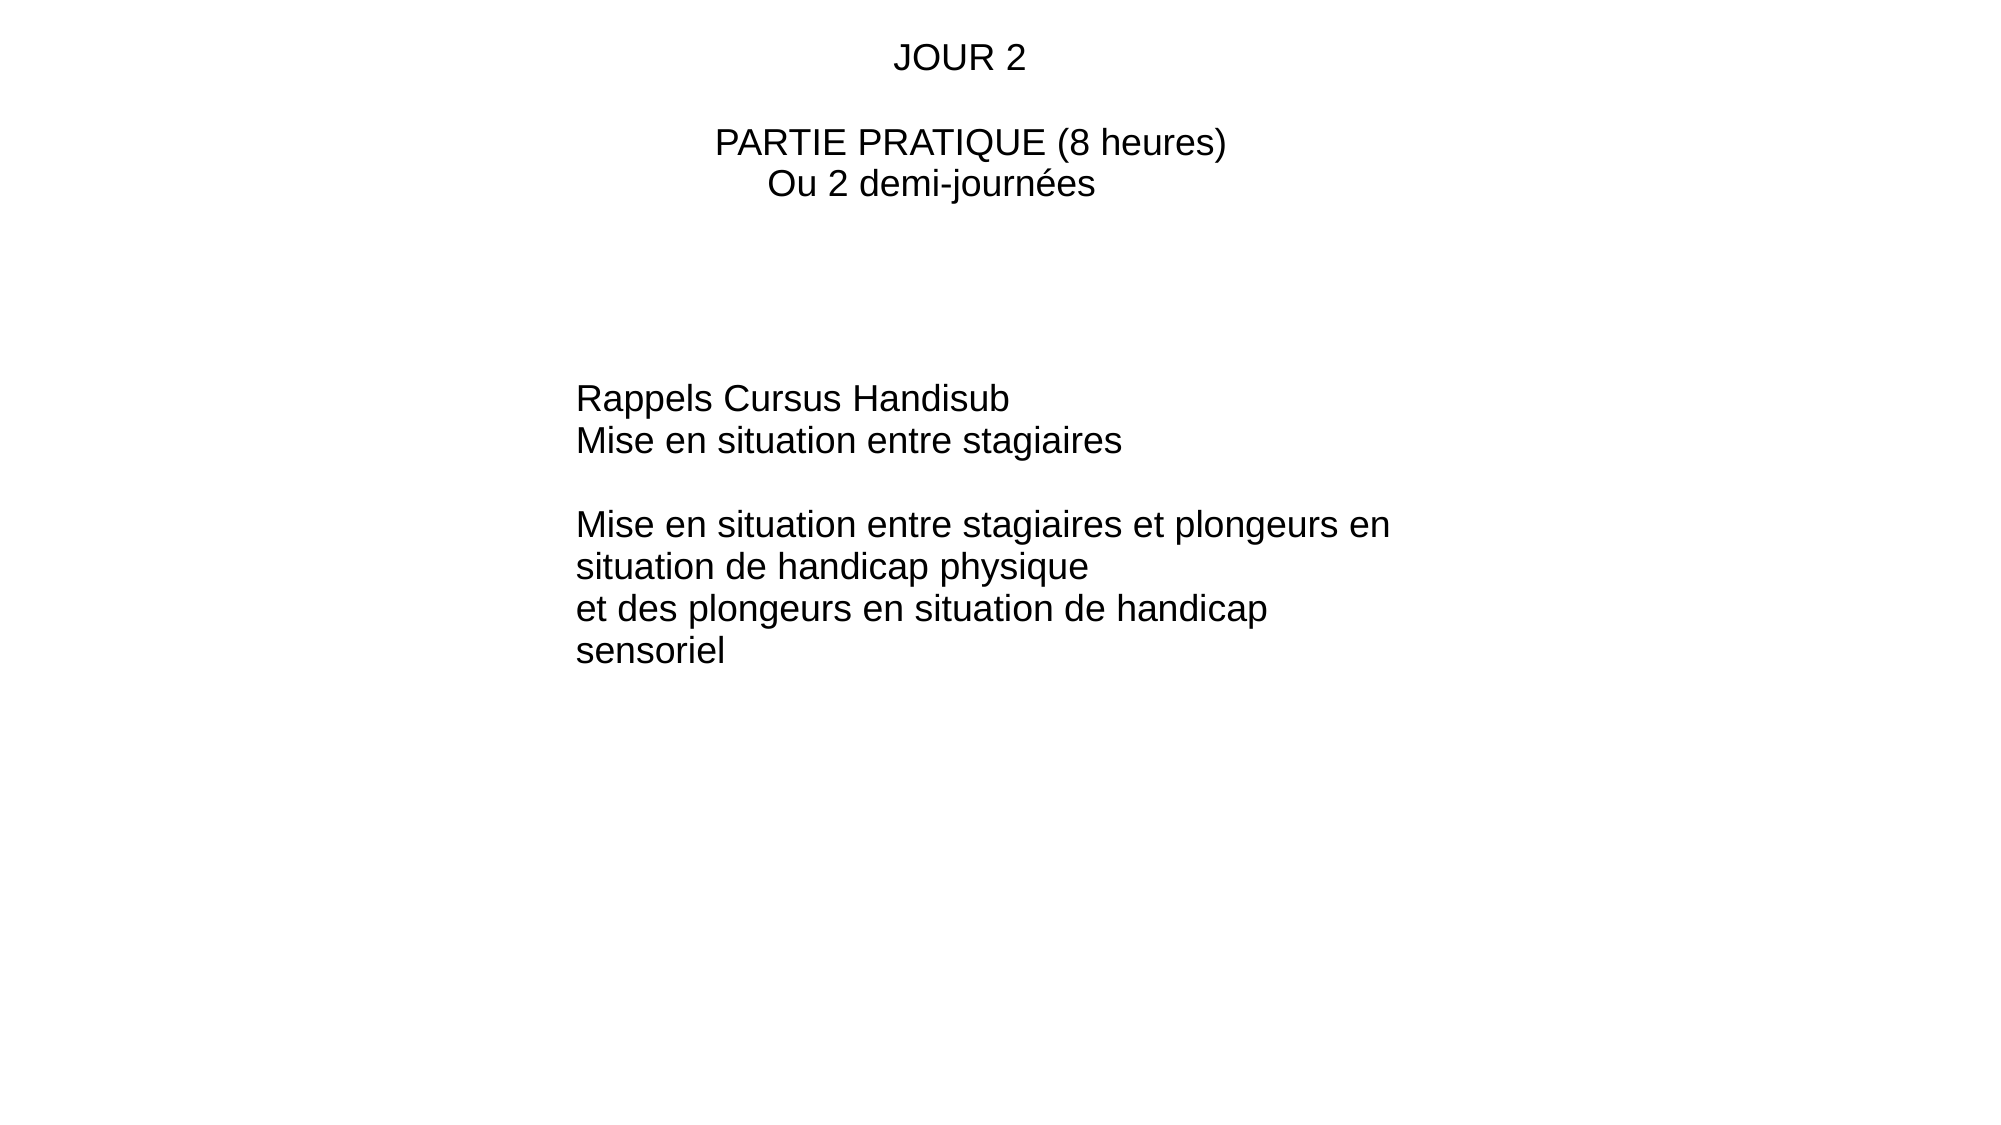

JOUR 2
 PARTIE PRATIQUE (8 heures)
 Ou 2 demi-journées
Rappels Cursus Handisub
Mise en situation entre stagiaires
Mise en situation entre stagiaires et plongeurs en situation de handicap physique
et des plongeurs en situation de handicap sensoriel